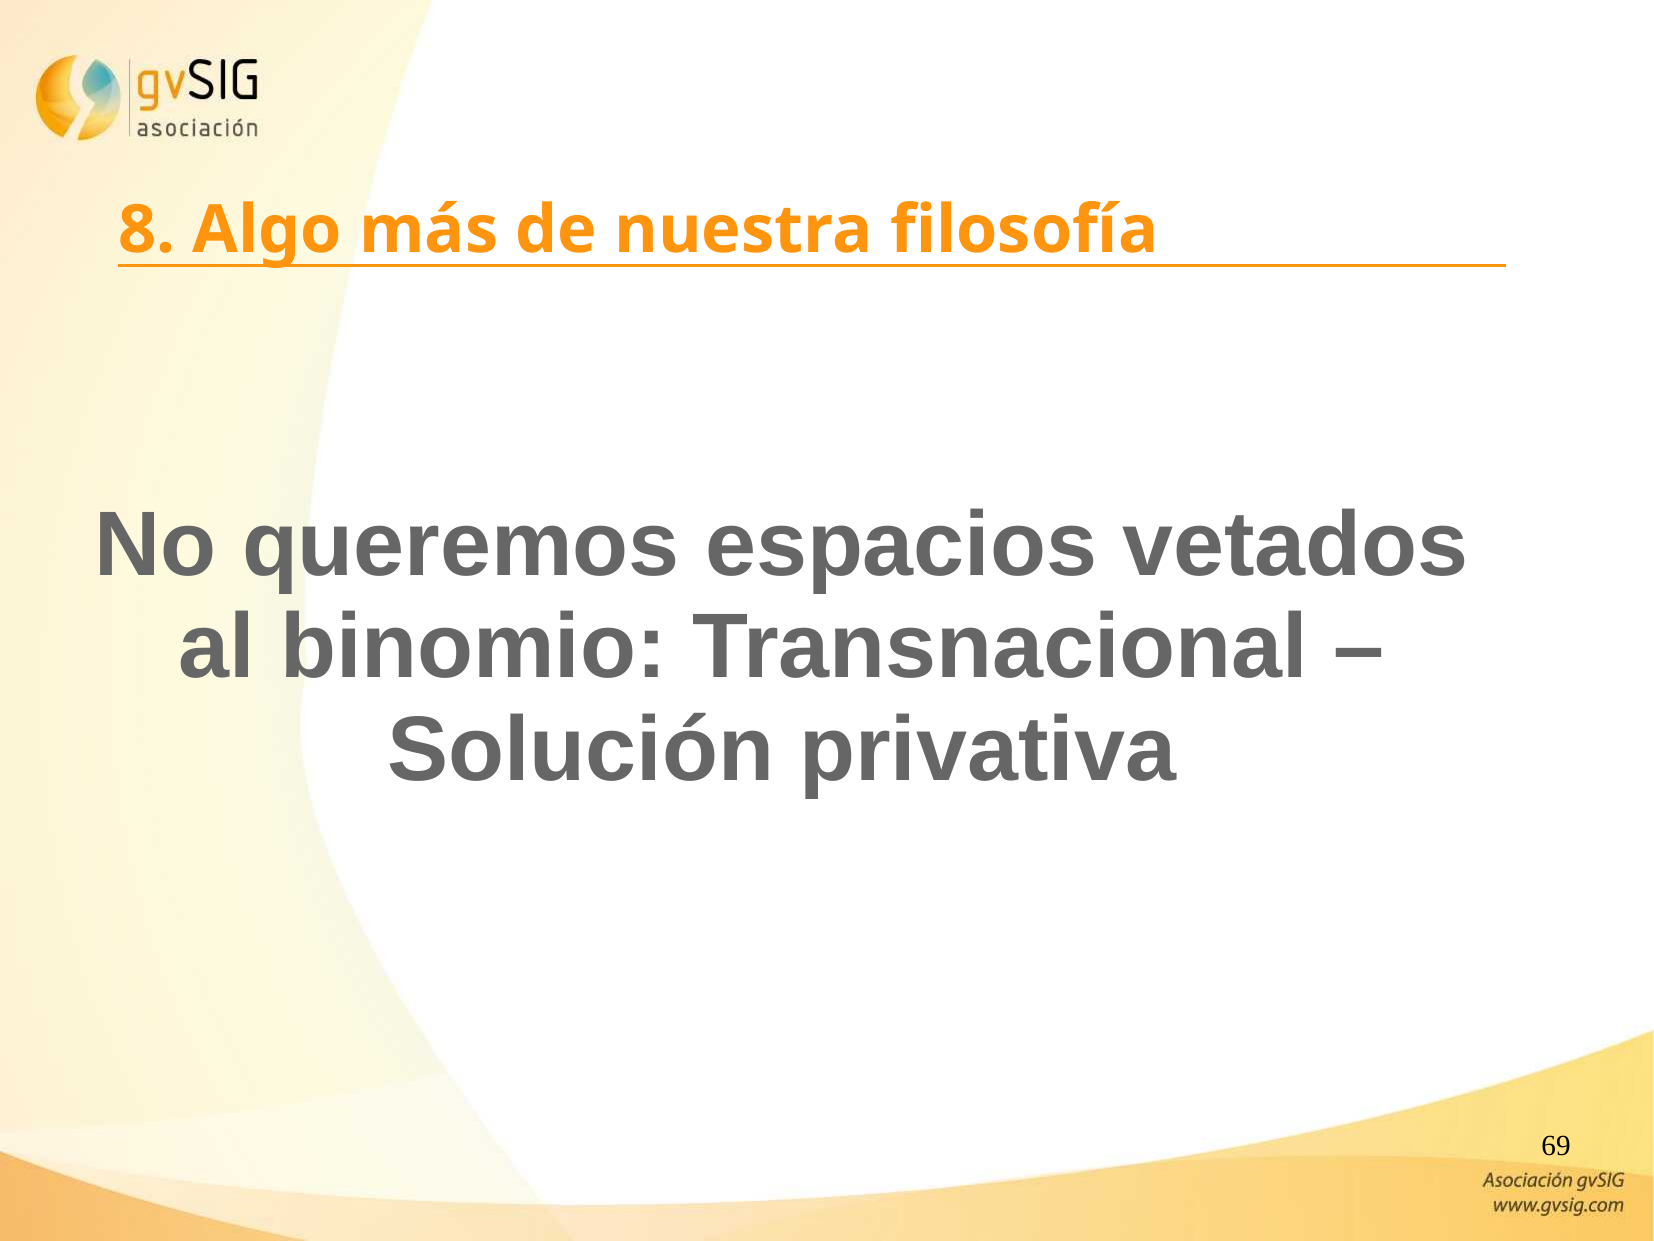

# 8. Algo más de nuestra filosofía
No queremos espacios vetados al binomio: Transnacional – Solución privativa
69